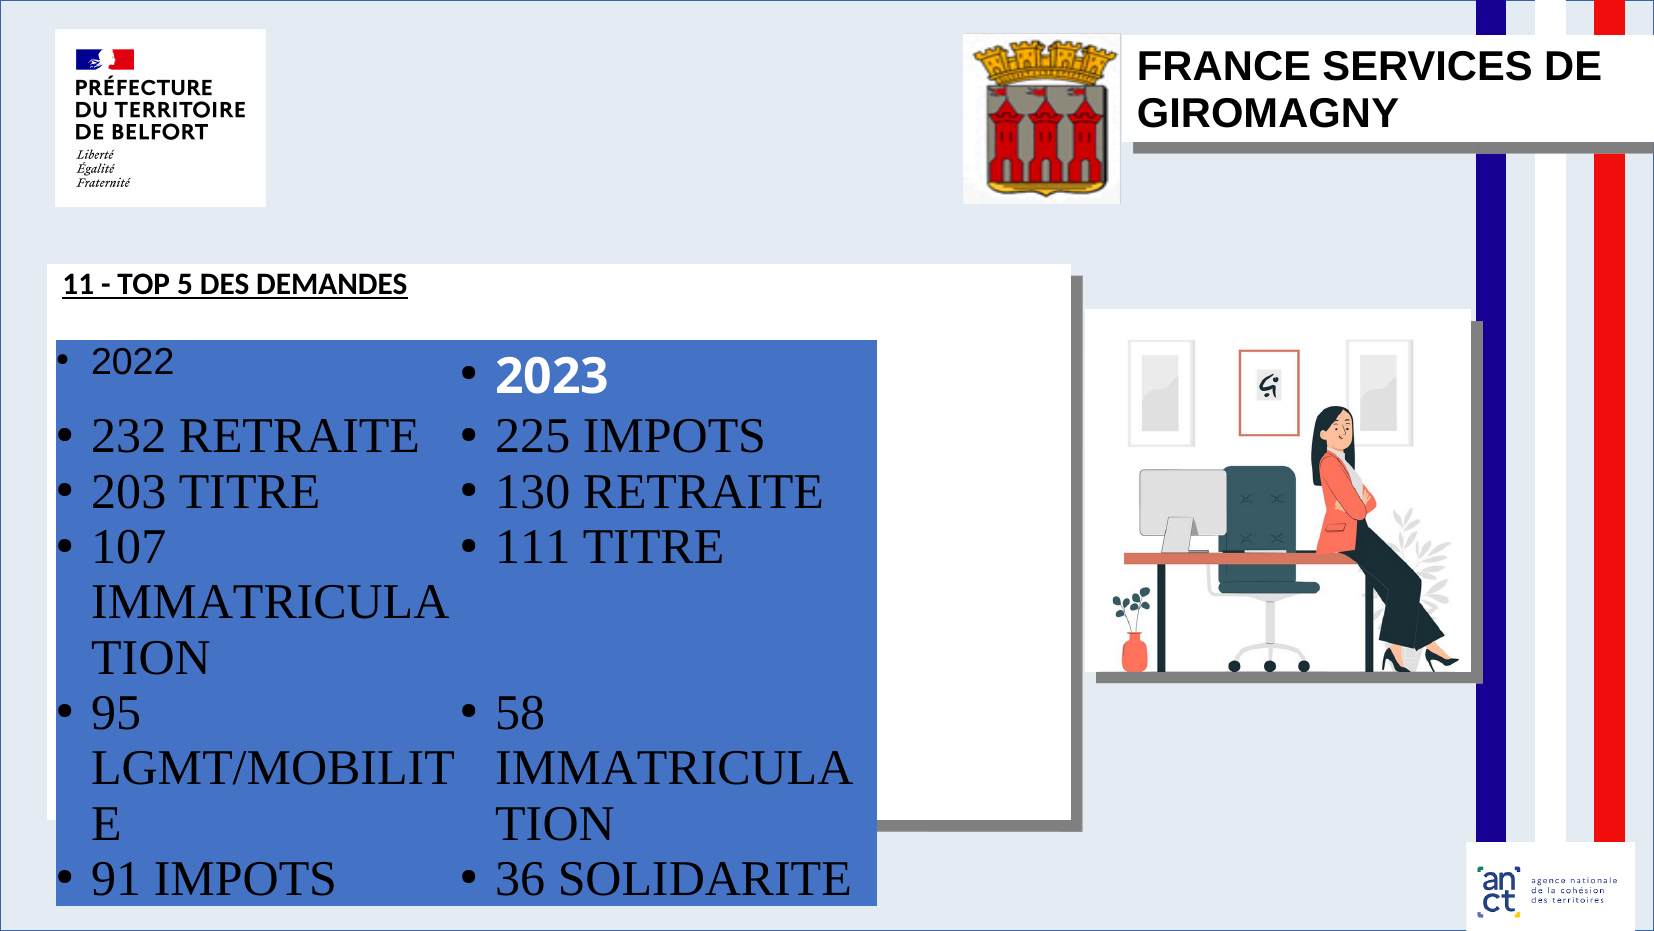

FRANCE SERVICES DE GIROMAGNY
11 - TOP 5 DES DEMANDES
  Permanence de la DDFIP + action «  gérer mes biens »
| 2022 | 2023 |
| --- | --- |
| 232 RETRAITE | 225 IMPOTS |
| 203 TITRE | 130 RETRAITE |
| 107 IMMATRICULATION | 111 TITRE |
| 95 LGMT/MOBILITE | 58 IMMATRICULATION |
| 91 IMPOTS | 36 SOLIDARITE |